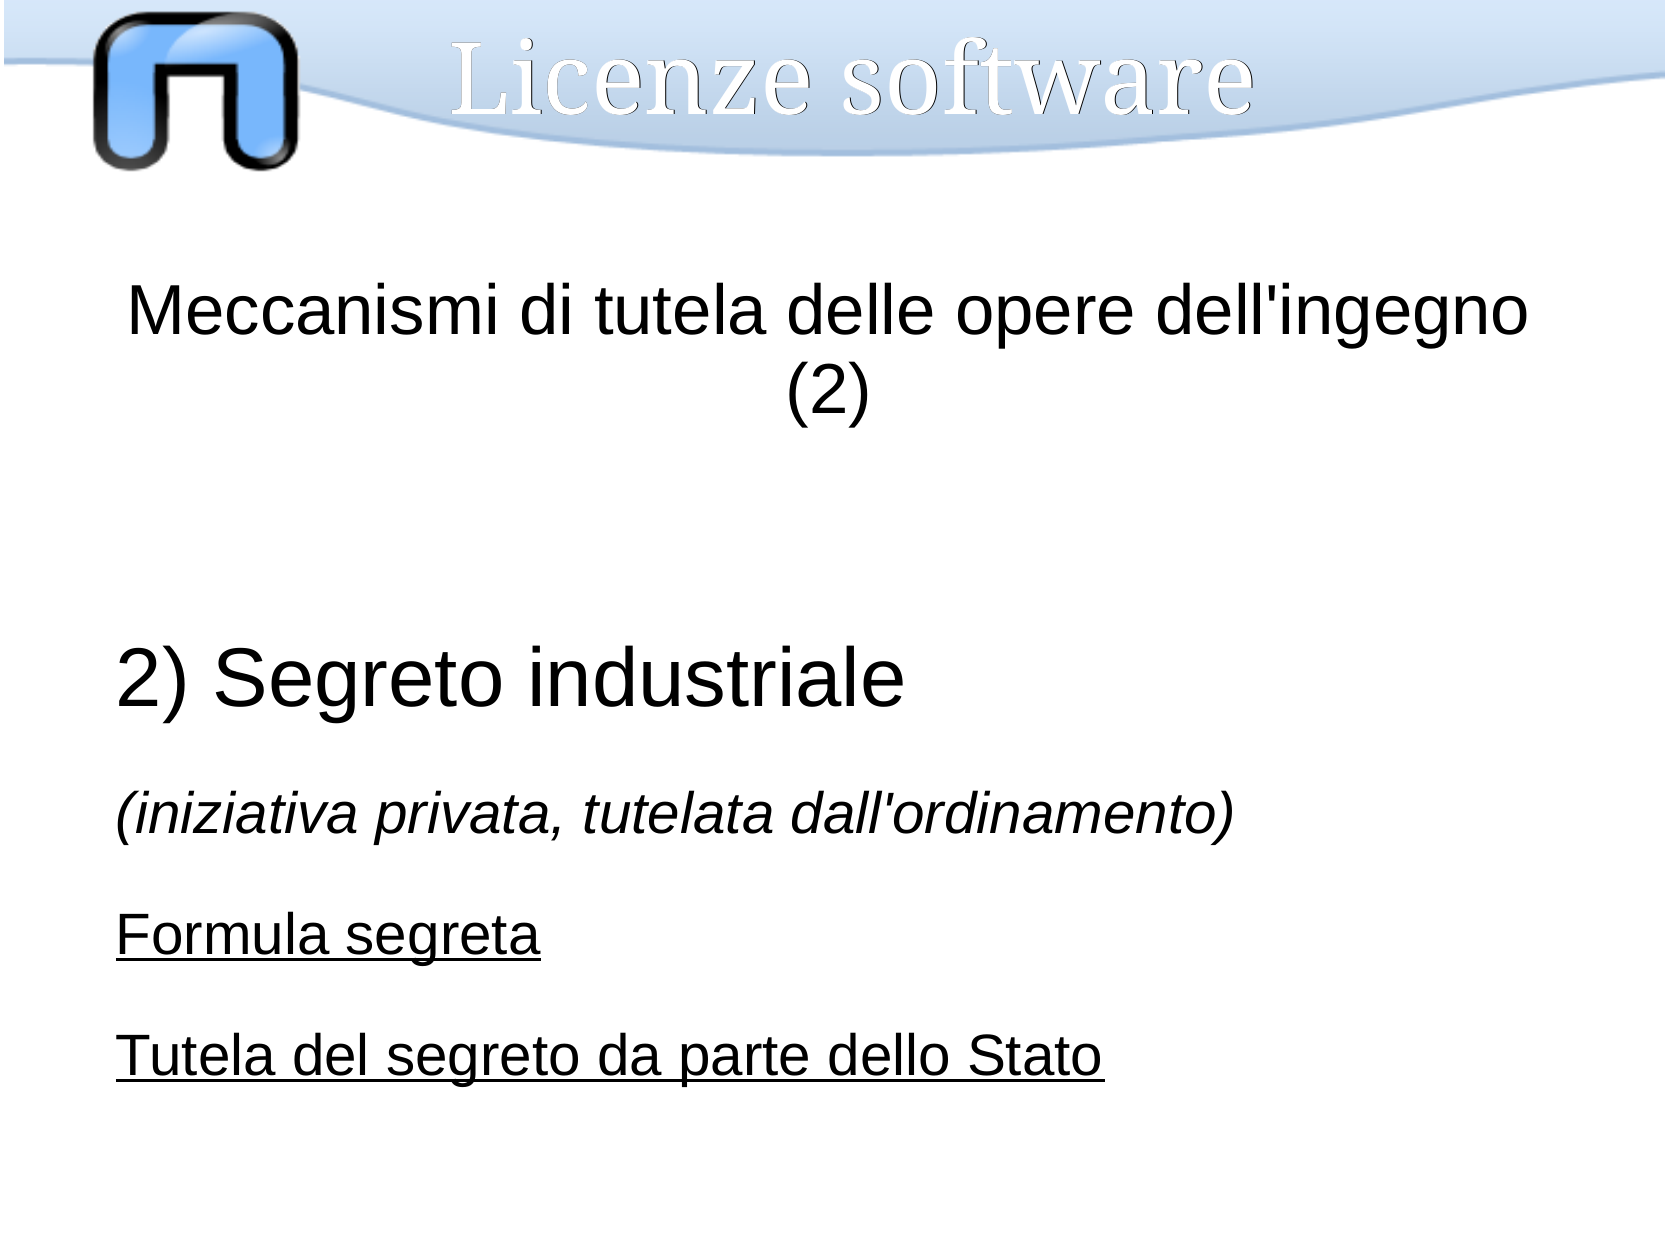

Licenze software
# Meccanismi di tutela delle opere dell'ingegno (2)
2) Segreto industriale
(iniziativa privata, tutelata dall'ordinamento)
Formula segreta
Tutela del segreto da parte dello Stato